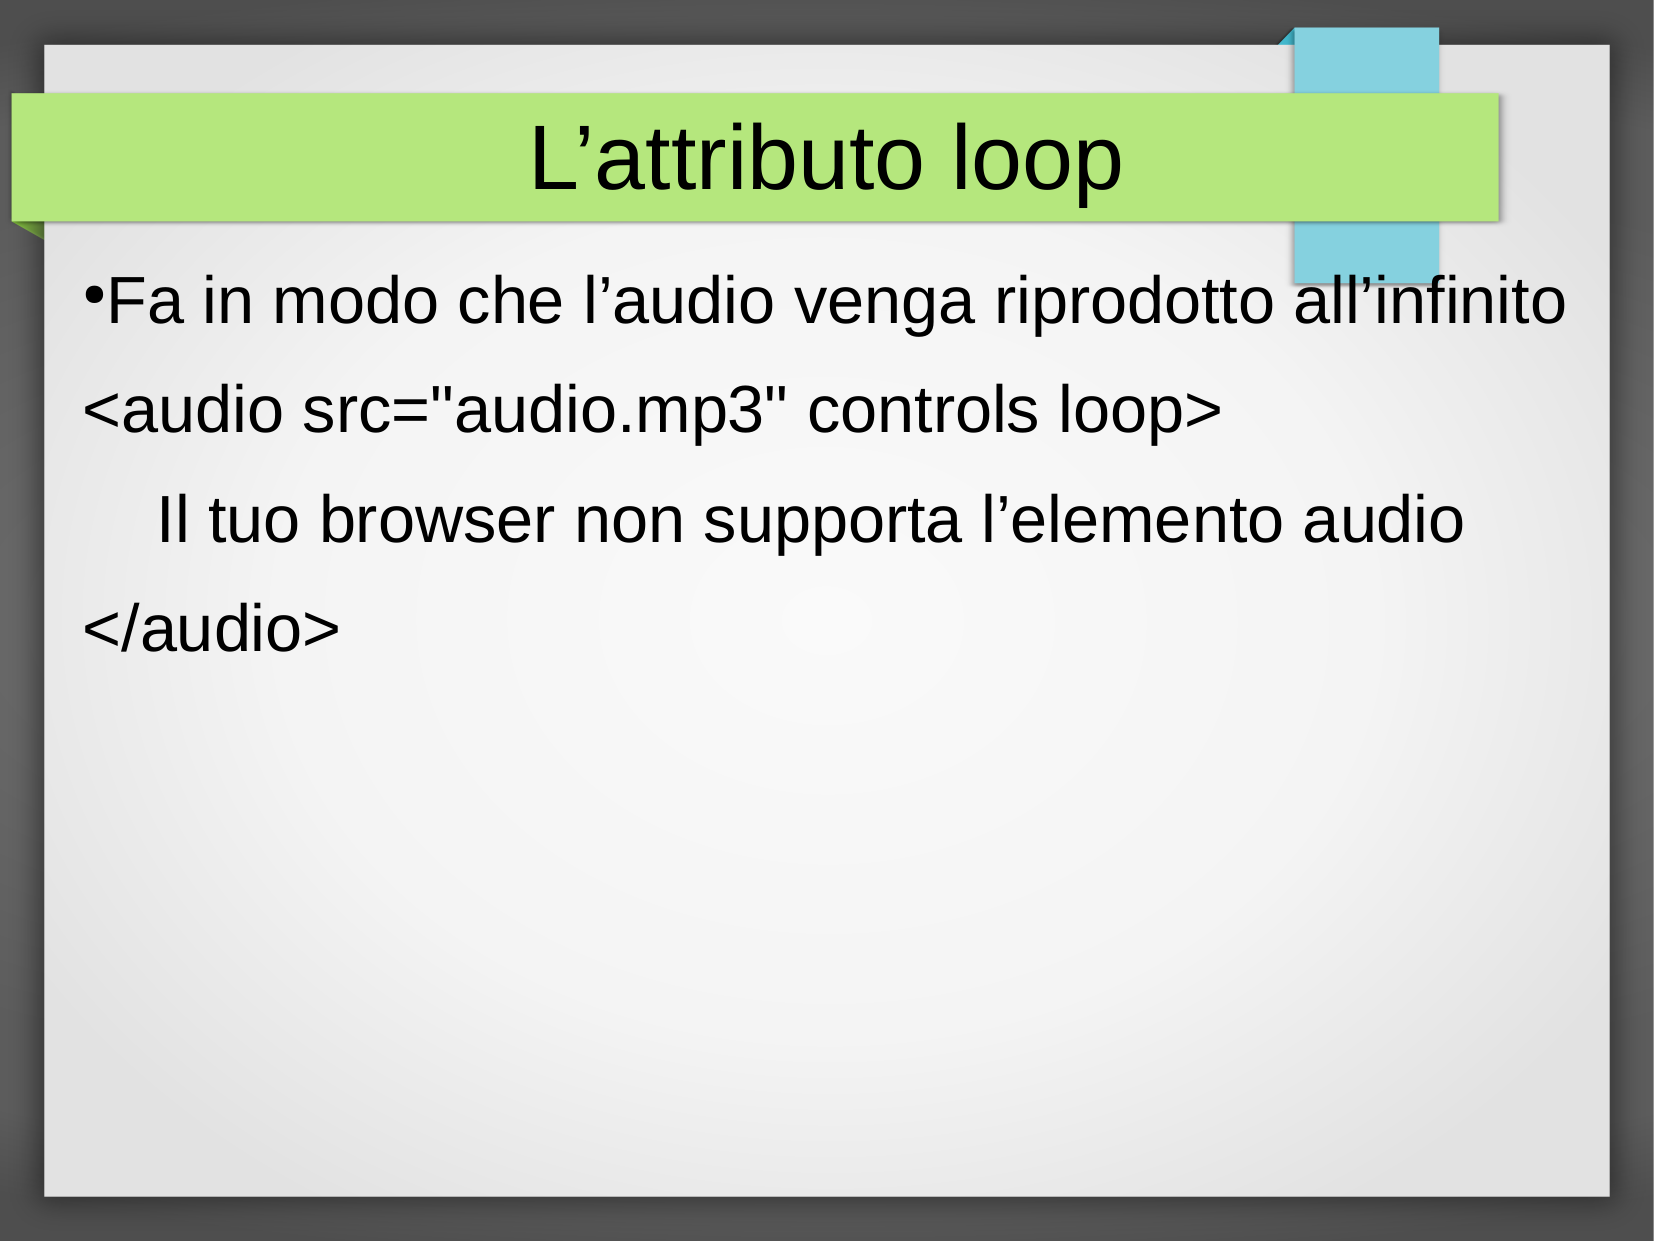

# L’attributo loop
Fa in modo che l’audio venga riprodotto all’infinito
<audio src="audio.mp3" controls loop>
 Il tuo browser non supporta l’elemento audio
</audio>